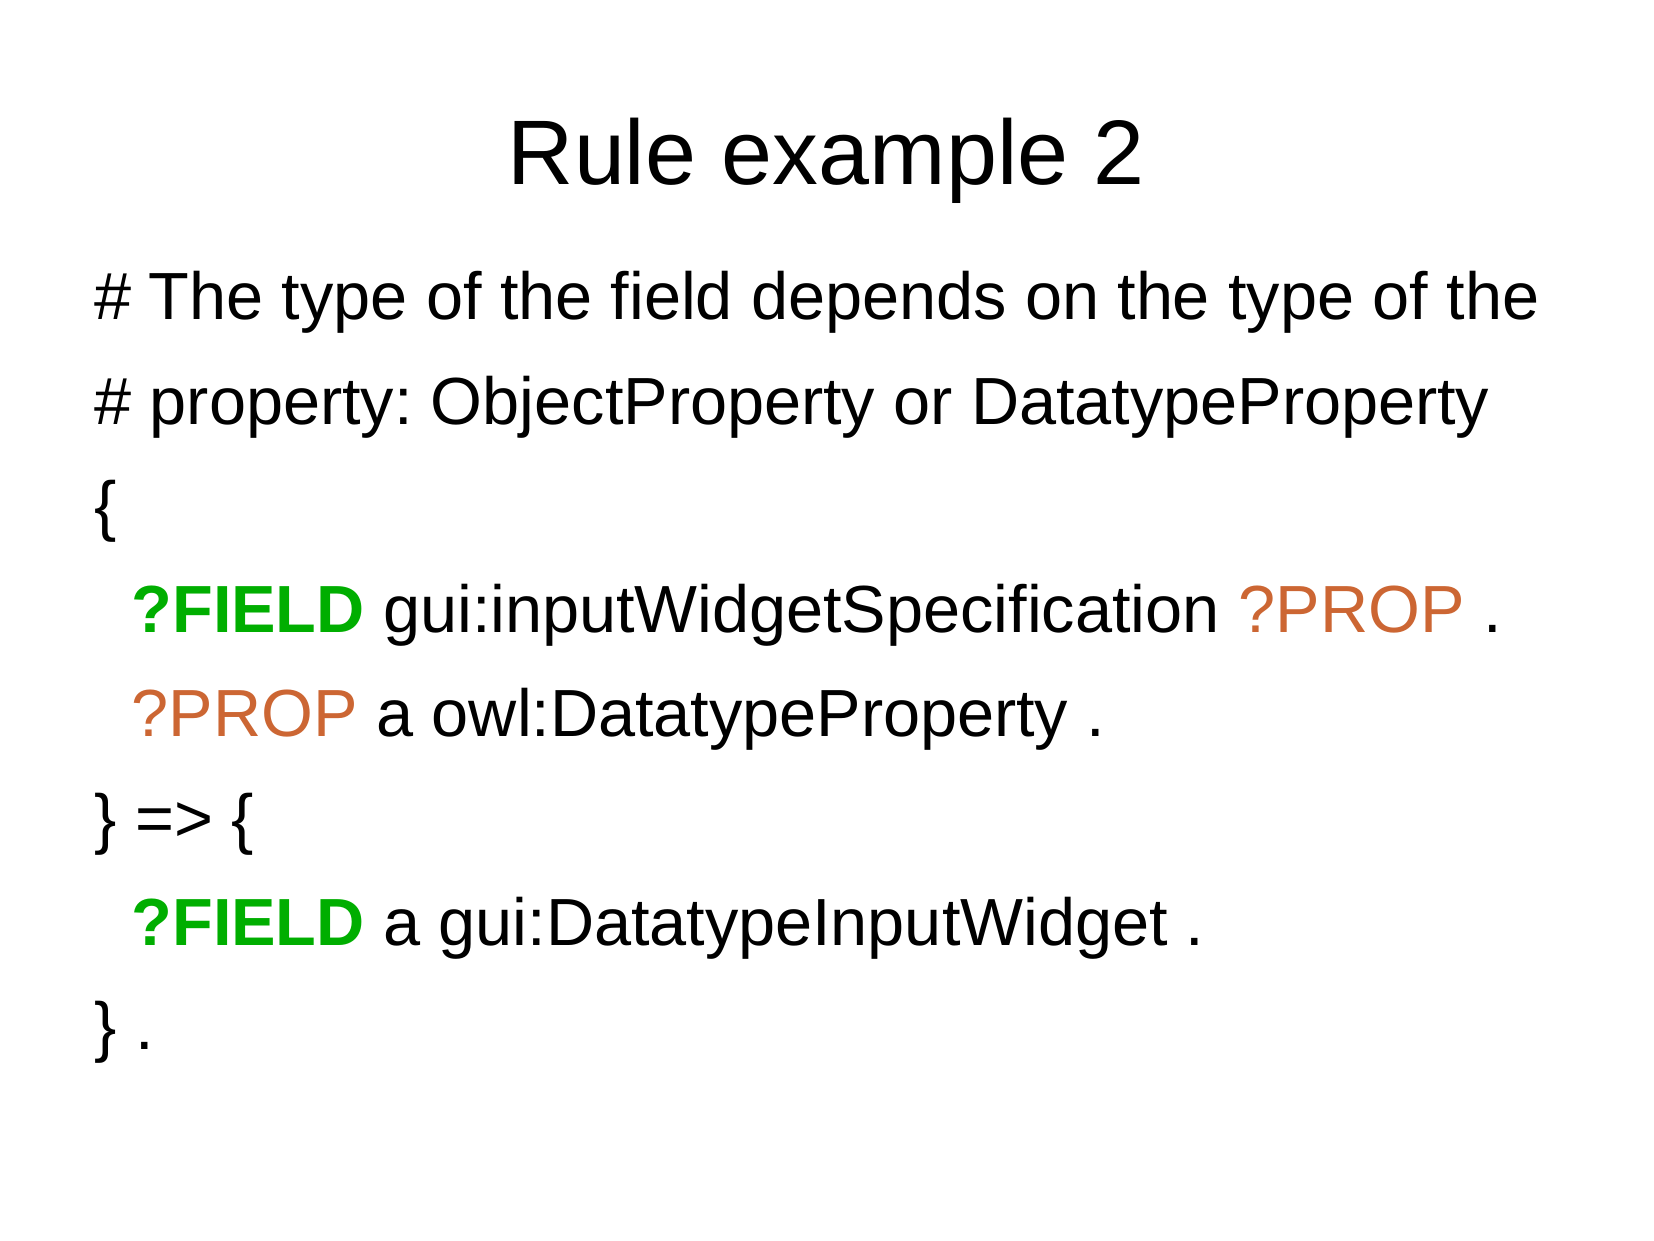

# Rule example 2
# The type of the field depends on the type of the
# property: ObjectProperty or DatatypeProperty
{
 ?FIELD gui:inputWidgetSpecification ?PROP .
 ?PROP a owl:DatatypeProperty .
} => {
 ?FIELD a gui:DatatypeInputWidget .
} .